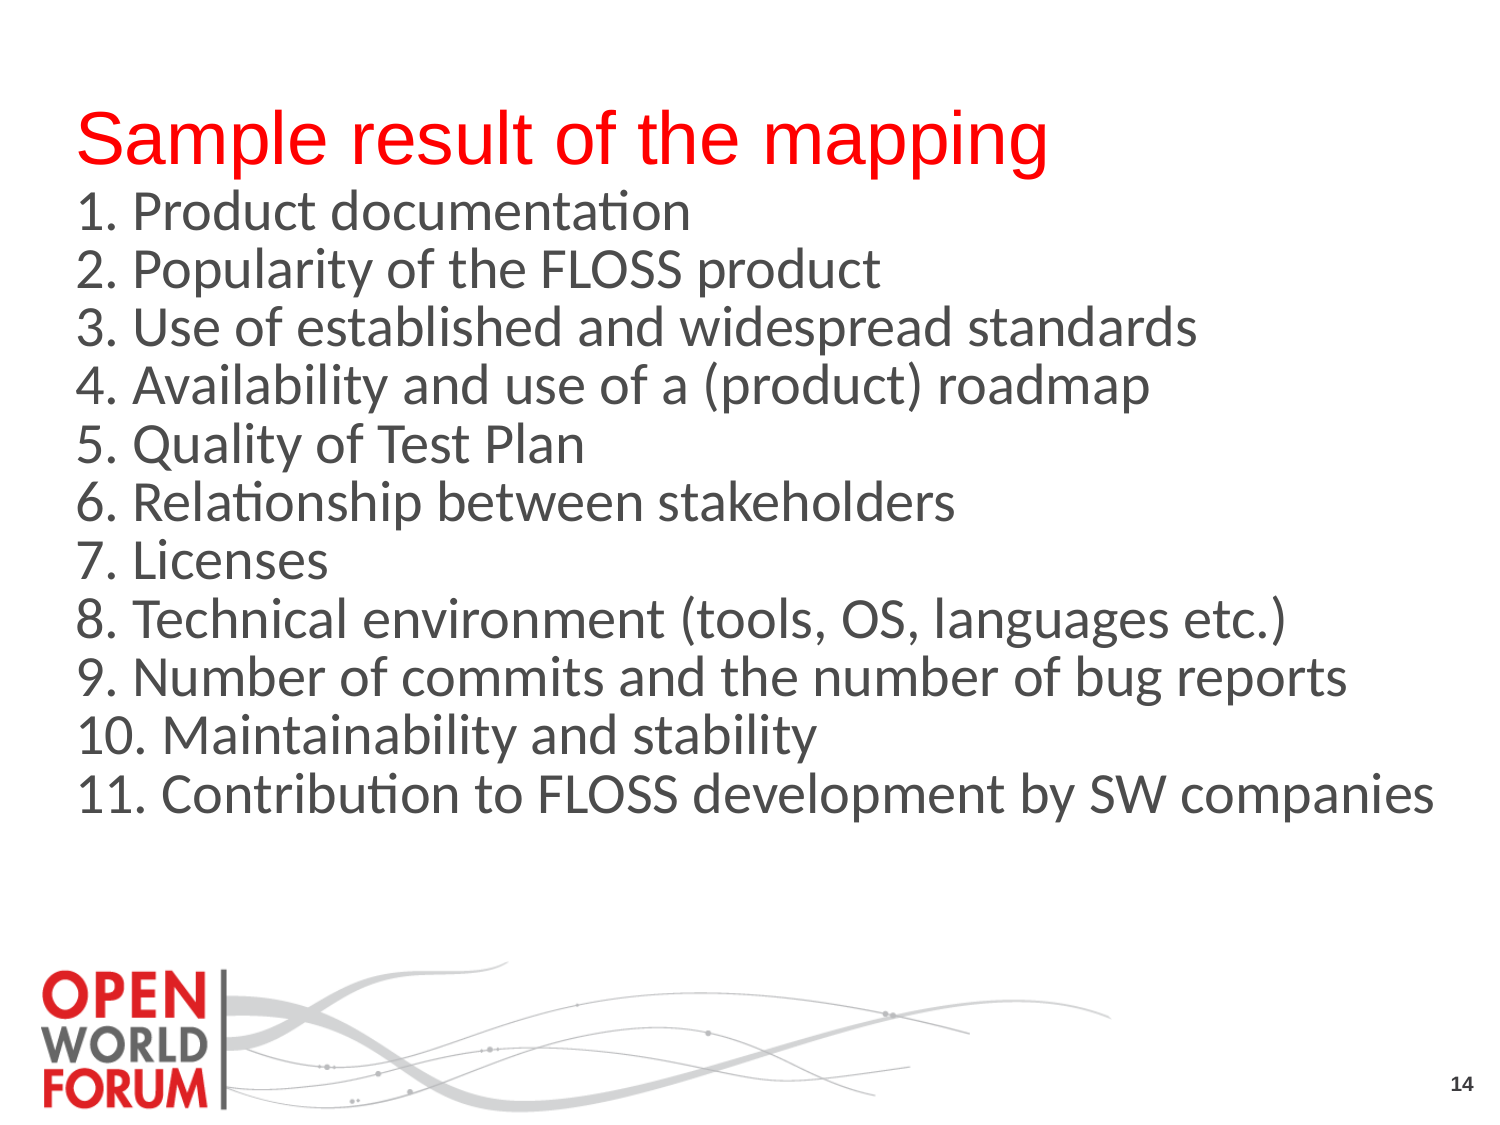

# Sample result of the mapping
1. Product documentation
2. Popularity of the FLOSS product
3. Use of established and widespread standards
4. Availability and use of a (product) roadmap
5. Quality of Test Plan
6. Relationship between stakeholders
7. Licenses
8. Technical environment (tools, OS, languages etc.)
9. Number of commits and the number of bug reports
10. Maintainability and stability
11. Contribution to FLOSS development by SW companies
14